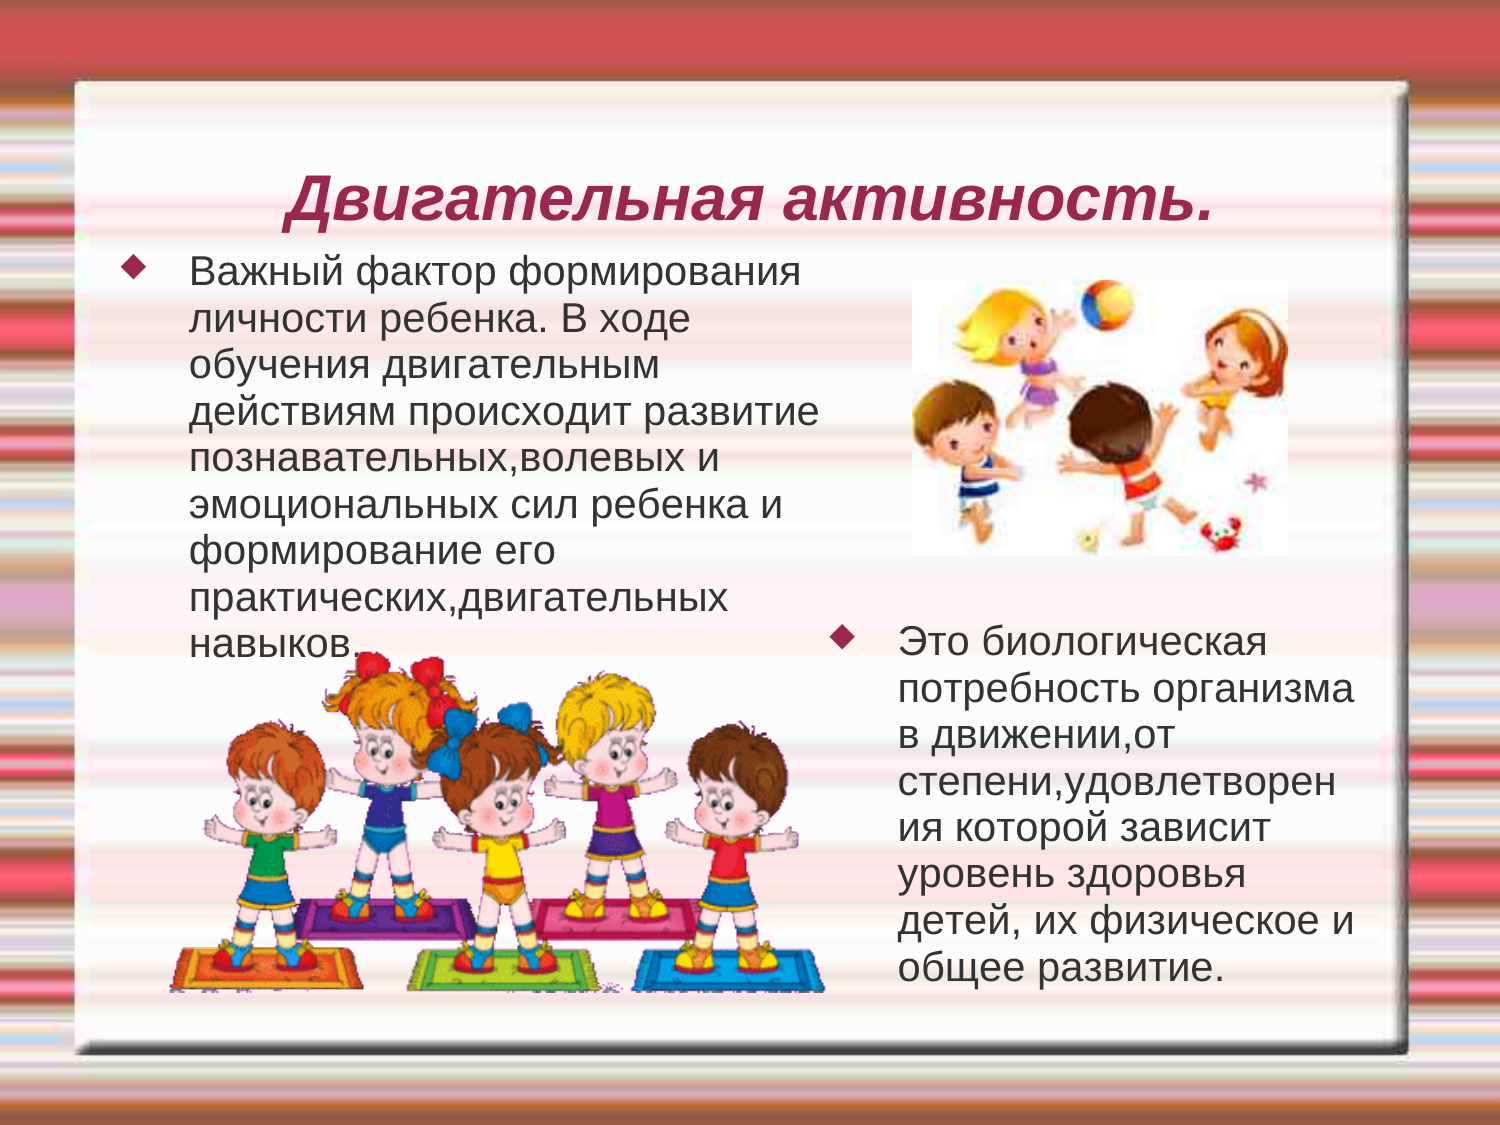

# Двигательная активность.
Важный фактор формирования личности ребенка. В ходе обучения двигательным действиям происходит развитие познавательных,волевых и эмоциональных сил ребенка и формирование его практических,двигательных навыков.
Это биологическая потребность организма в движении,от степени,удовлетворения которой зависит уровень здоровья детей, их физическое и общее развитие.